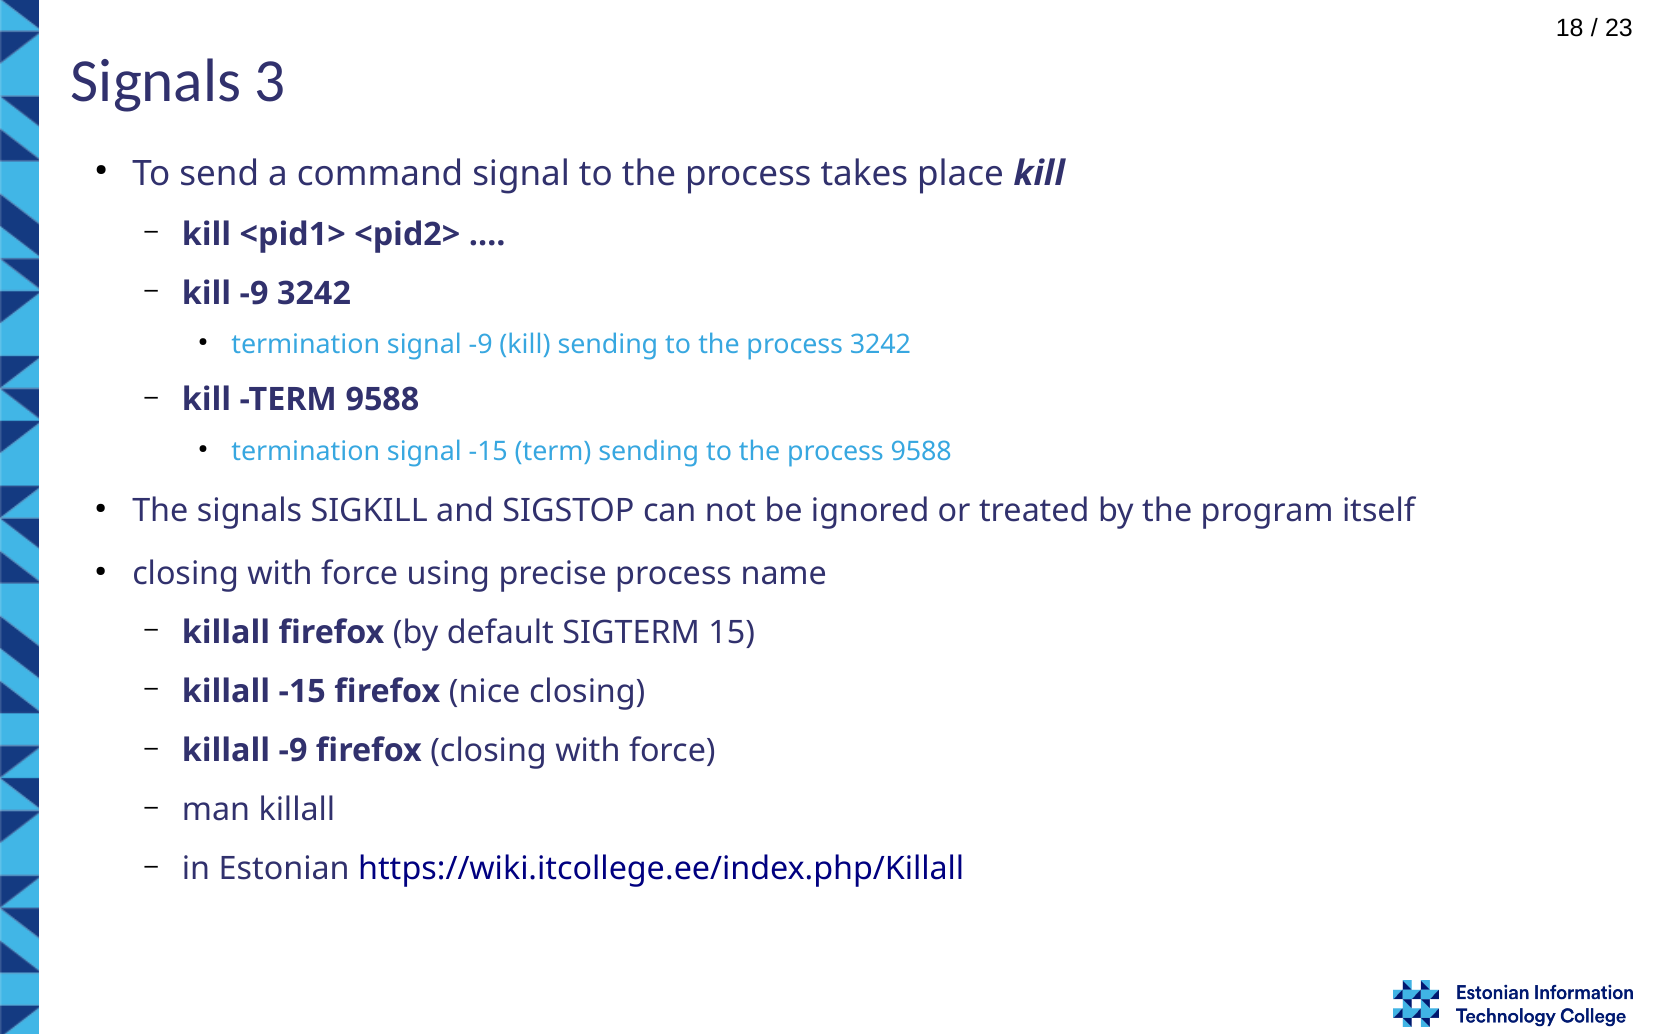

# Signals 3
To send a command signal to the process takes place kill
kill <pid1> <pid2> ….
kill -9 3242
termination signal -9 (kill) sending to the process 3242
kill -TERM 9588
termination signal -15 (term) sending to the process 9588
The signals SIGKILL and SIGSTOP can not be ignored or treated by the program itself
closing with force using precise process name
killall firefox (by default SIGTERM 15)
killall -15 firefox (nice closing)
killall -9 firefox (closing with force)
man killall
in Estonian https://wiki.itcollege.ee/index.php/Killall